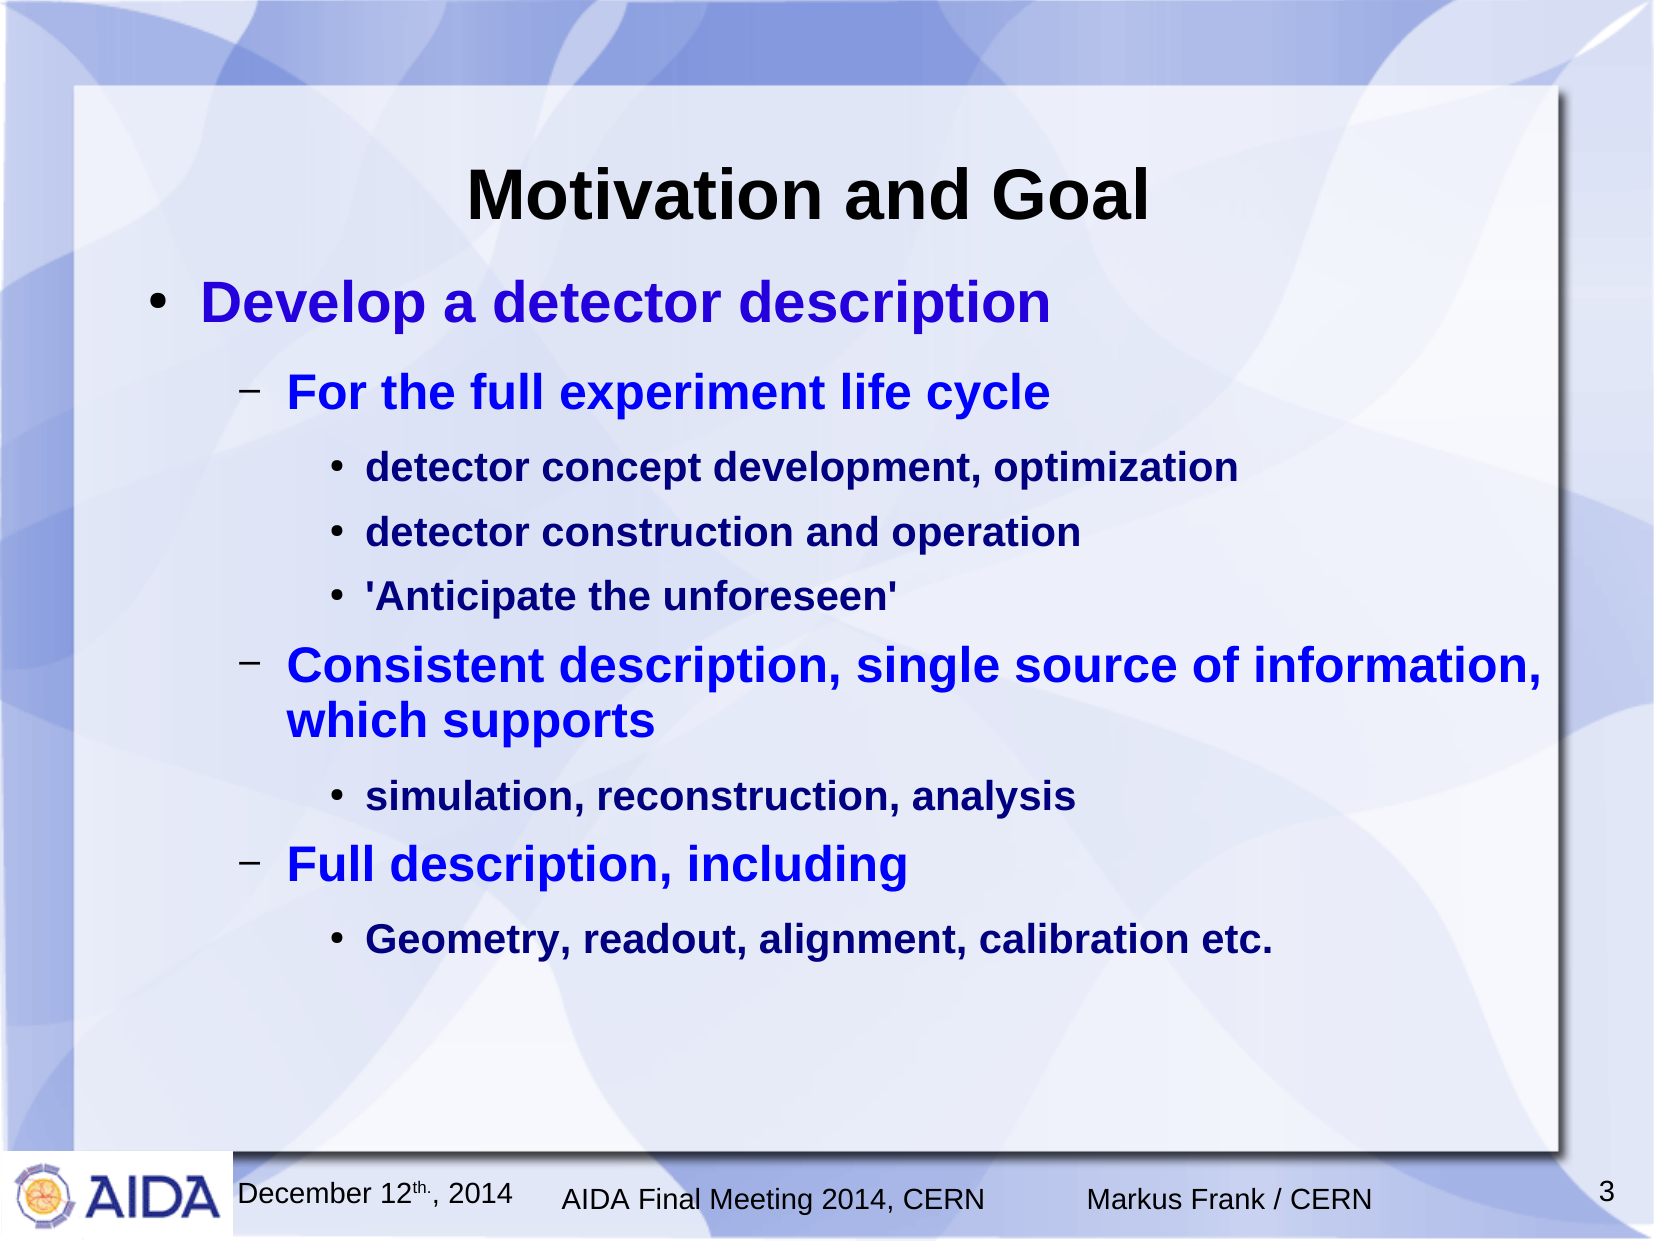

# Motivation and Goal
Develop a detector description
For the full experiment life cycle
detector concept development, optimization
detector construction and operation
'Anticipate the unforeseen'
Consistent description, single source of information,
which supports
simulation, reconstruction, analysis
Full description, including
Geometry, readout, alignment, calibration etc.
3
February, 4th. 2014
CLIC Workshop at CERN, Markus Frank / CERN